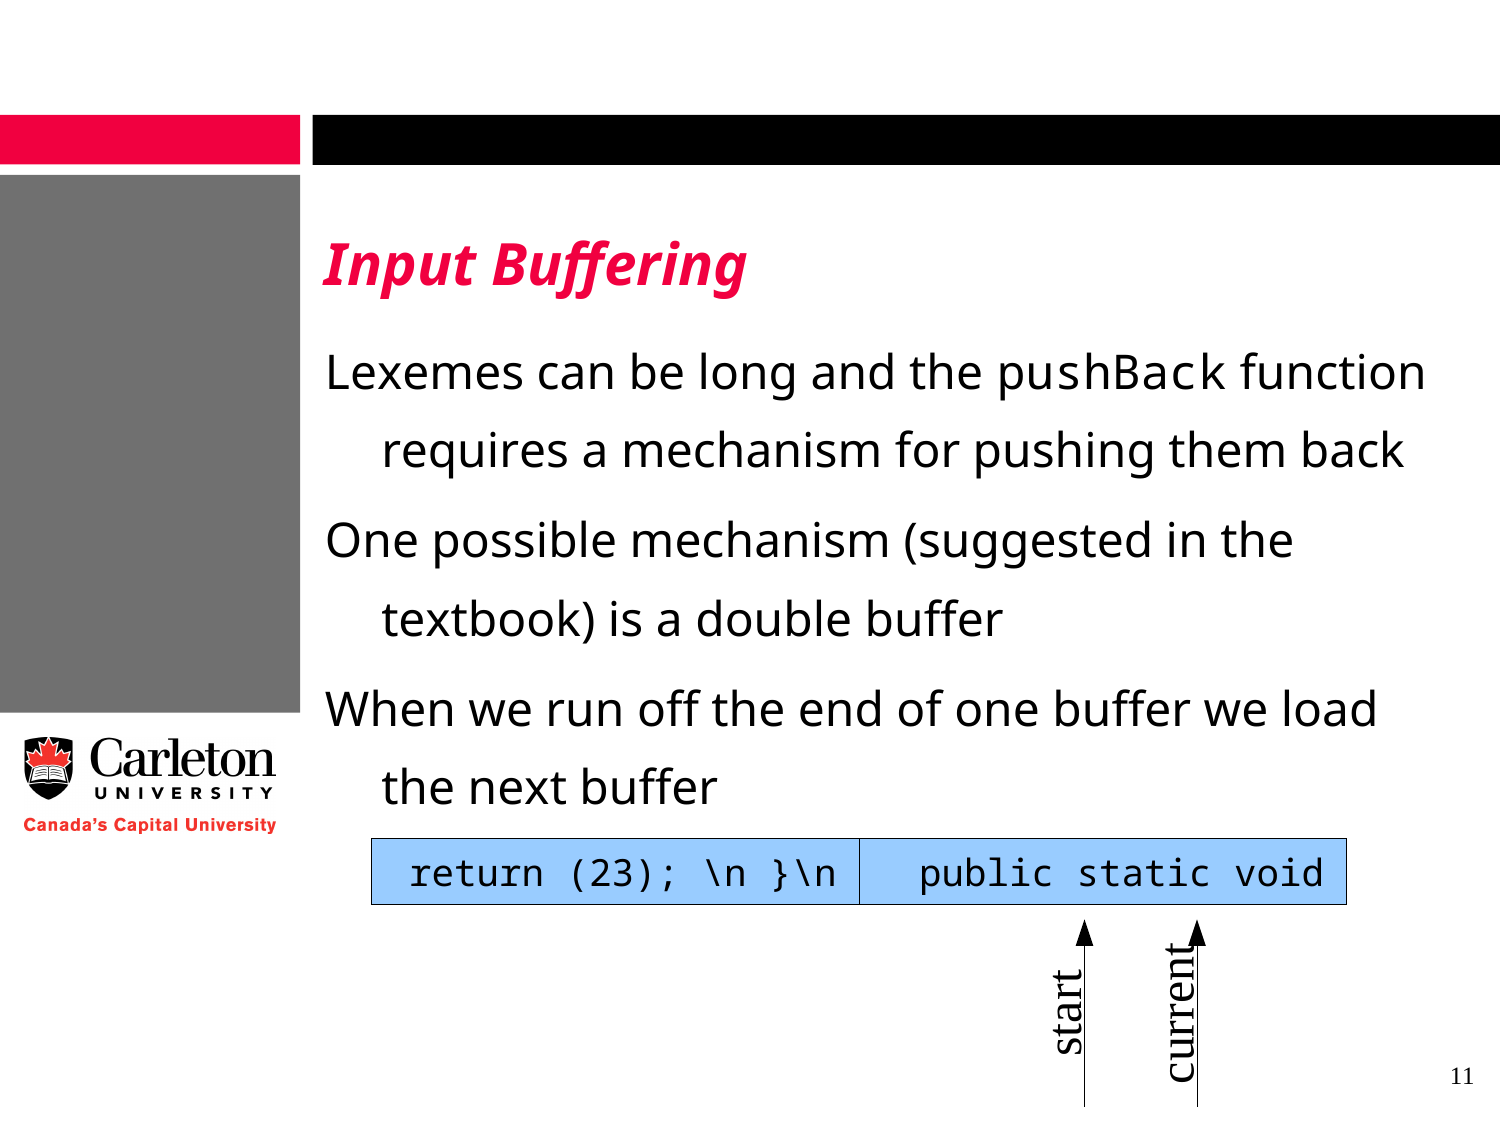

# Input Buffering
Lexemes can be long and the pushBack function requires a mechanism for pushing them back
One possible mechanism (suggested in the textbook) is a double buffer
When we run off the end of one buffer we load the next buffer
 return (23); \n }\n
 public static void
start
current
11